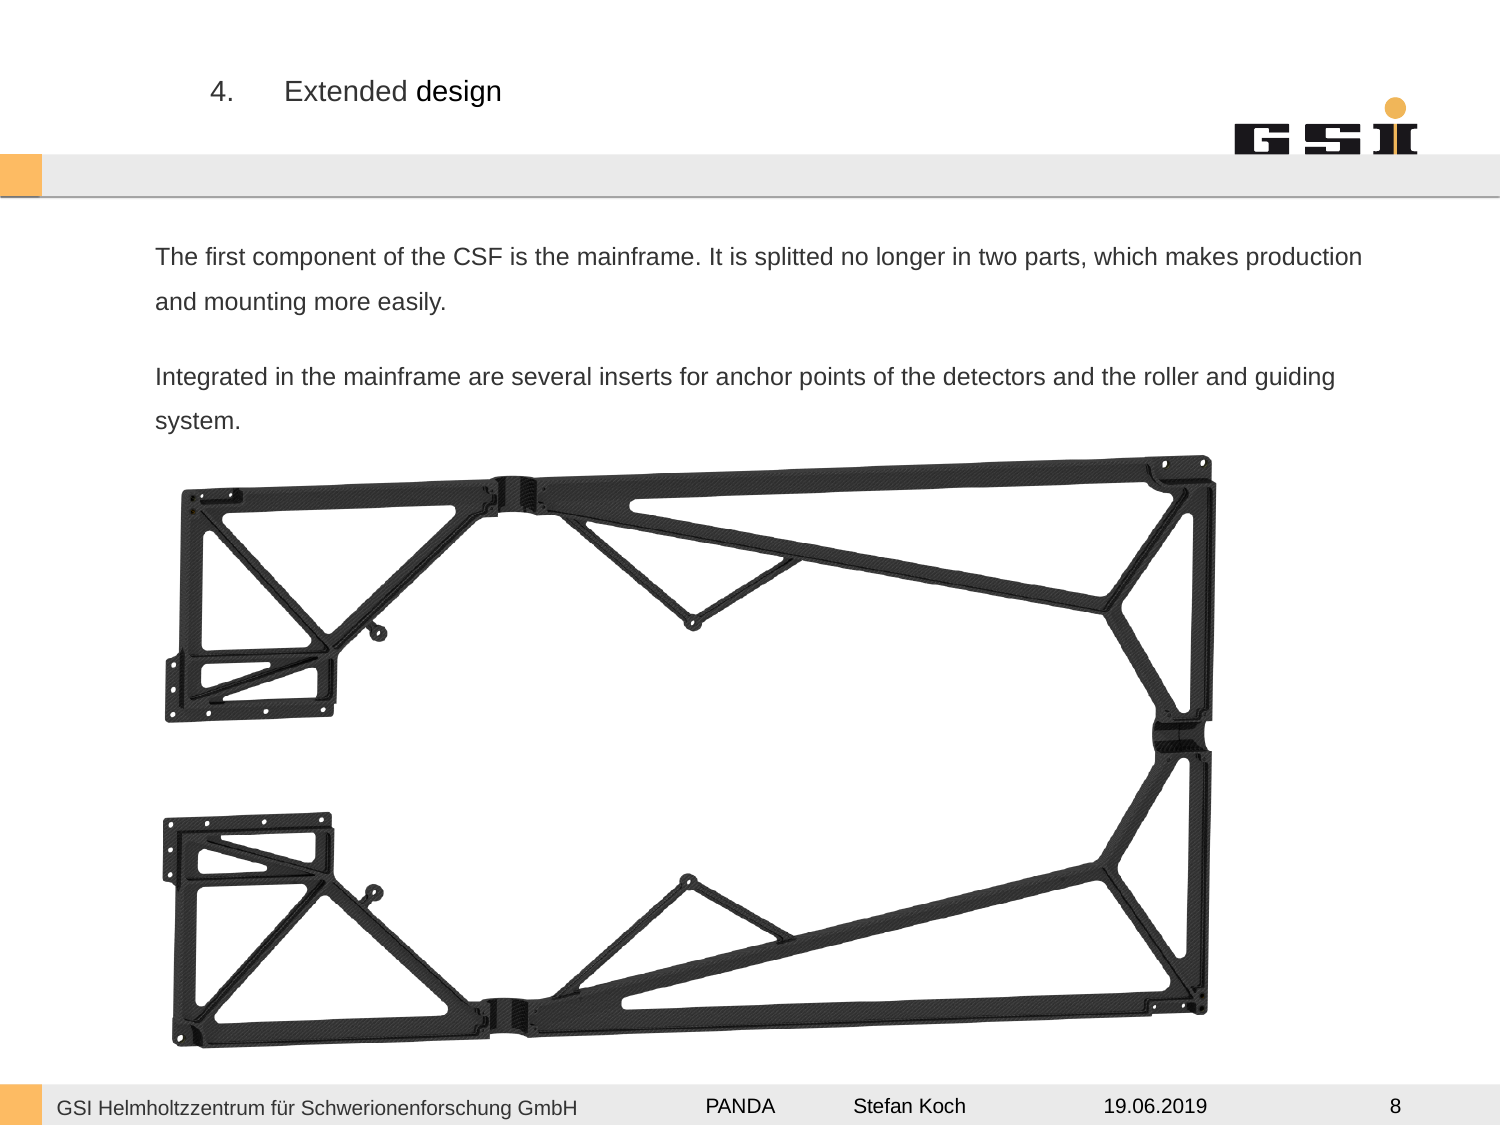

4.	Extended design
# The first component of the CSF is the mainframe. It is splitted no longer in two parts, which makes production and mounting more easily.
Integrated in the mainframe are several inserts for anchor points of the detectors and the roller and guiding system.